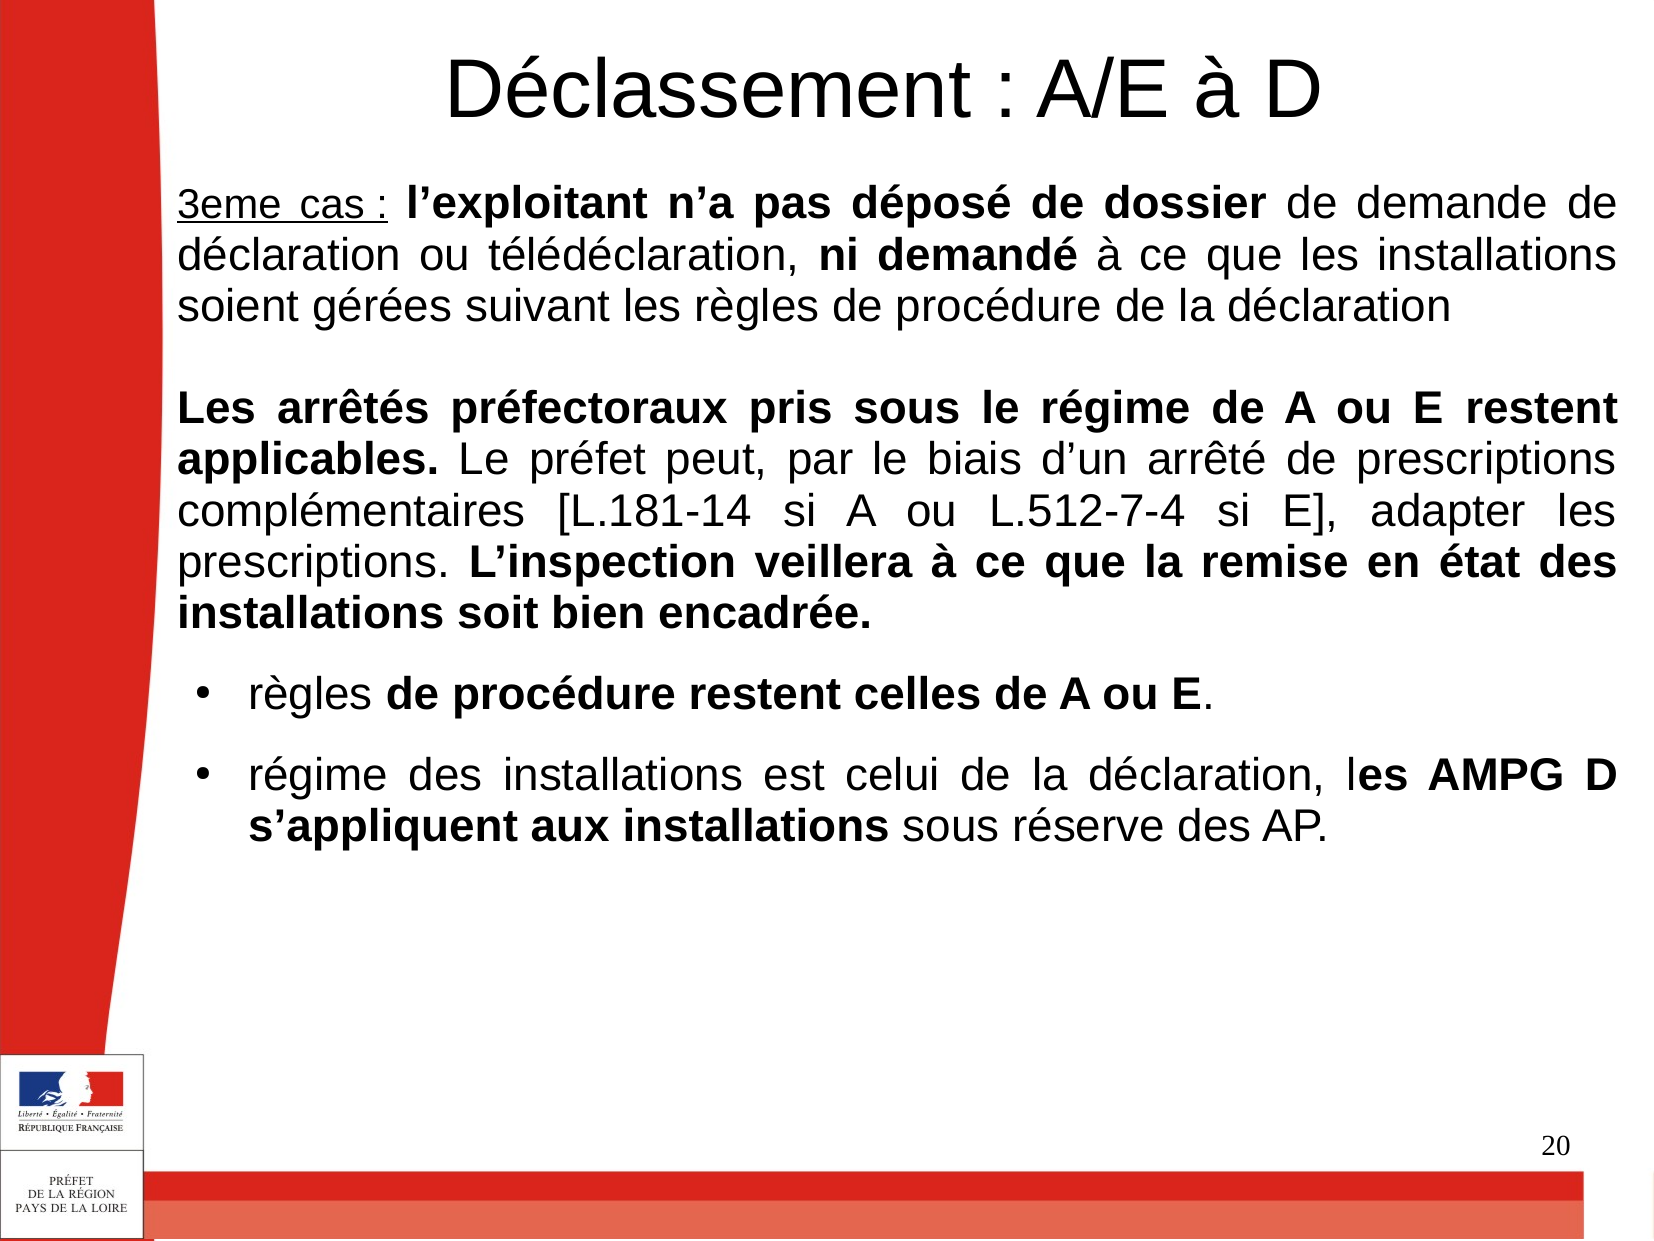

# Déclassement : A/E à D
3eme cas : l’exploitant n’a pas déposé de dossier de demande de déclaration ou télédéclaration, ni demandé à ce que les installations soient gérées suivant les règles de procédure de la déclaration
Les arrêtés préfectoraux pris sous le régime de A ou E restent applicables. Le préfet peut, par le biais d’un arrêté de prescriptions complémentaires [L.181-14 si A ou L.512-7-4 si E], adapter les prescriptions. L’inspection veillera à ce que la remise en état des installations soit bien encadrée.
règles de procédure restent celles de A ou E.
régime des installations est celui de la déclaration, les AMPG D s’appliquent aux installations sous réserve des AP.
20